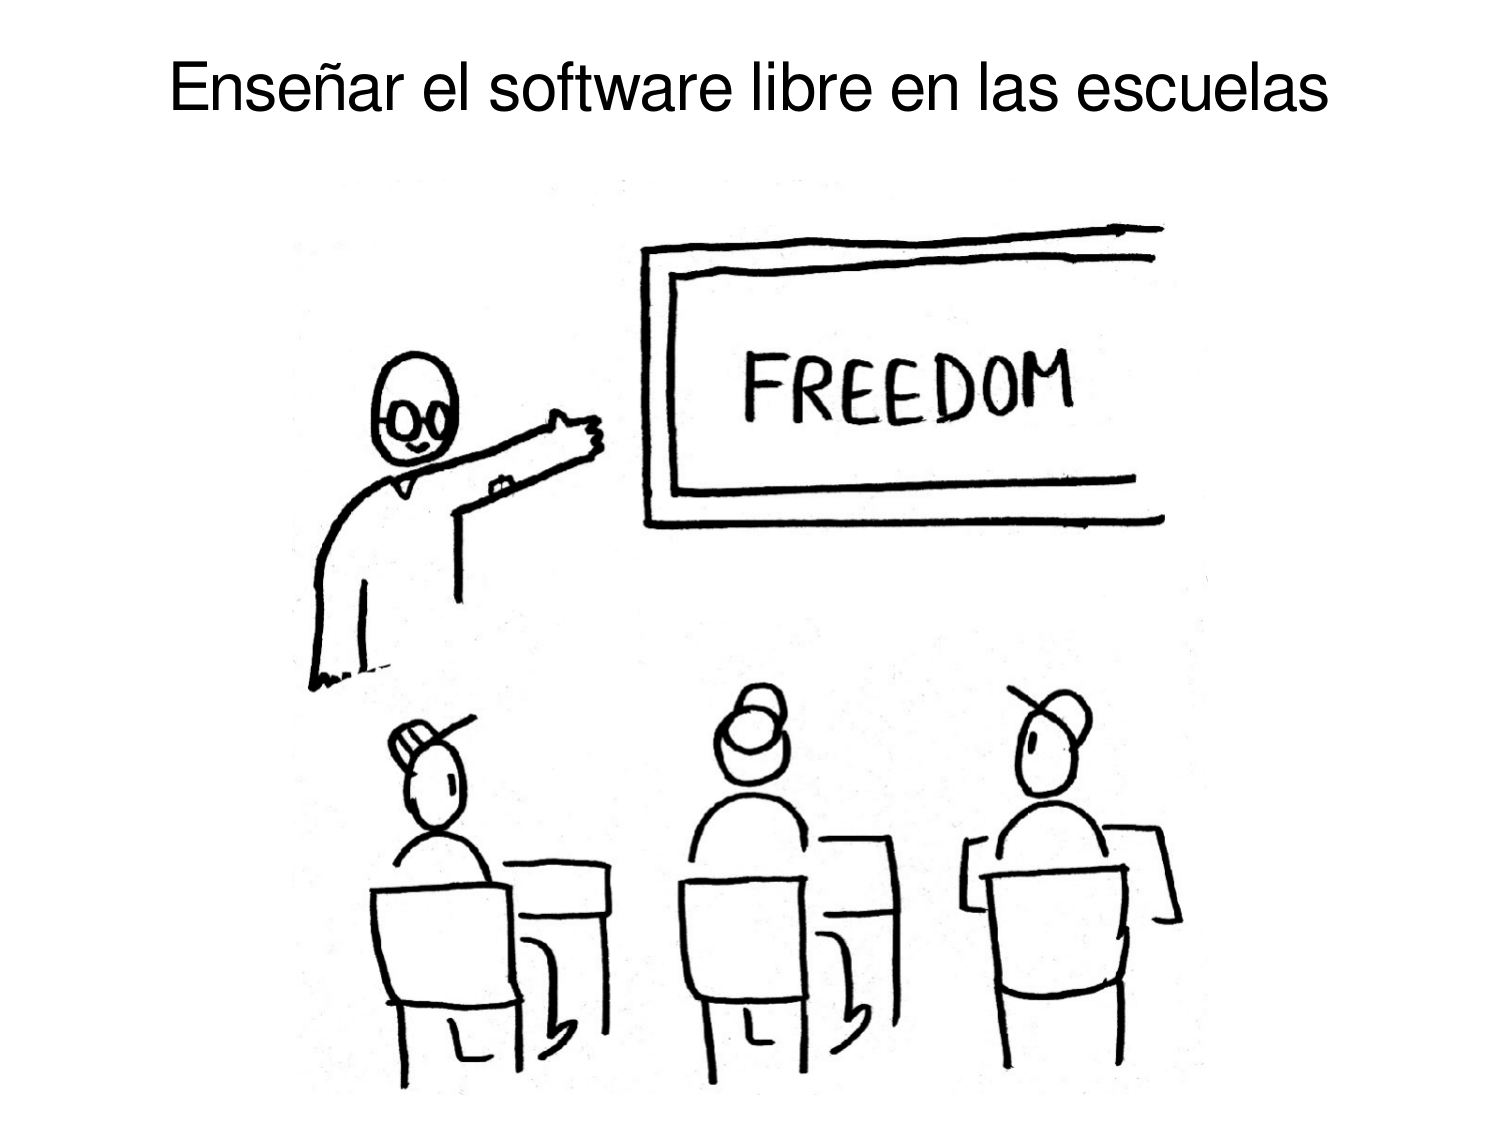

Enseñar el software libre en las escuelas